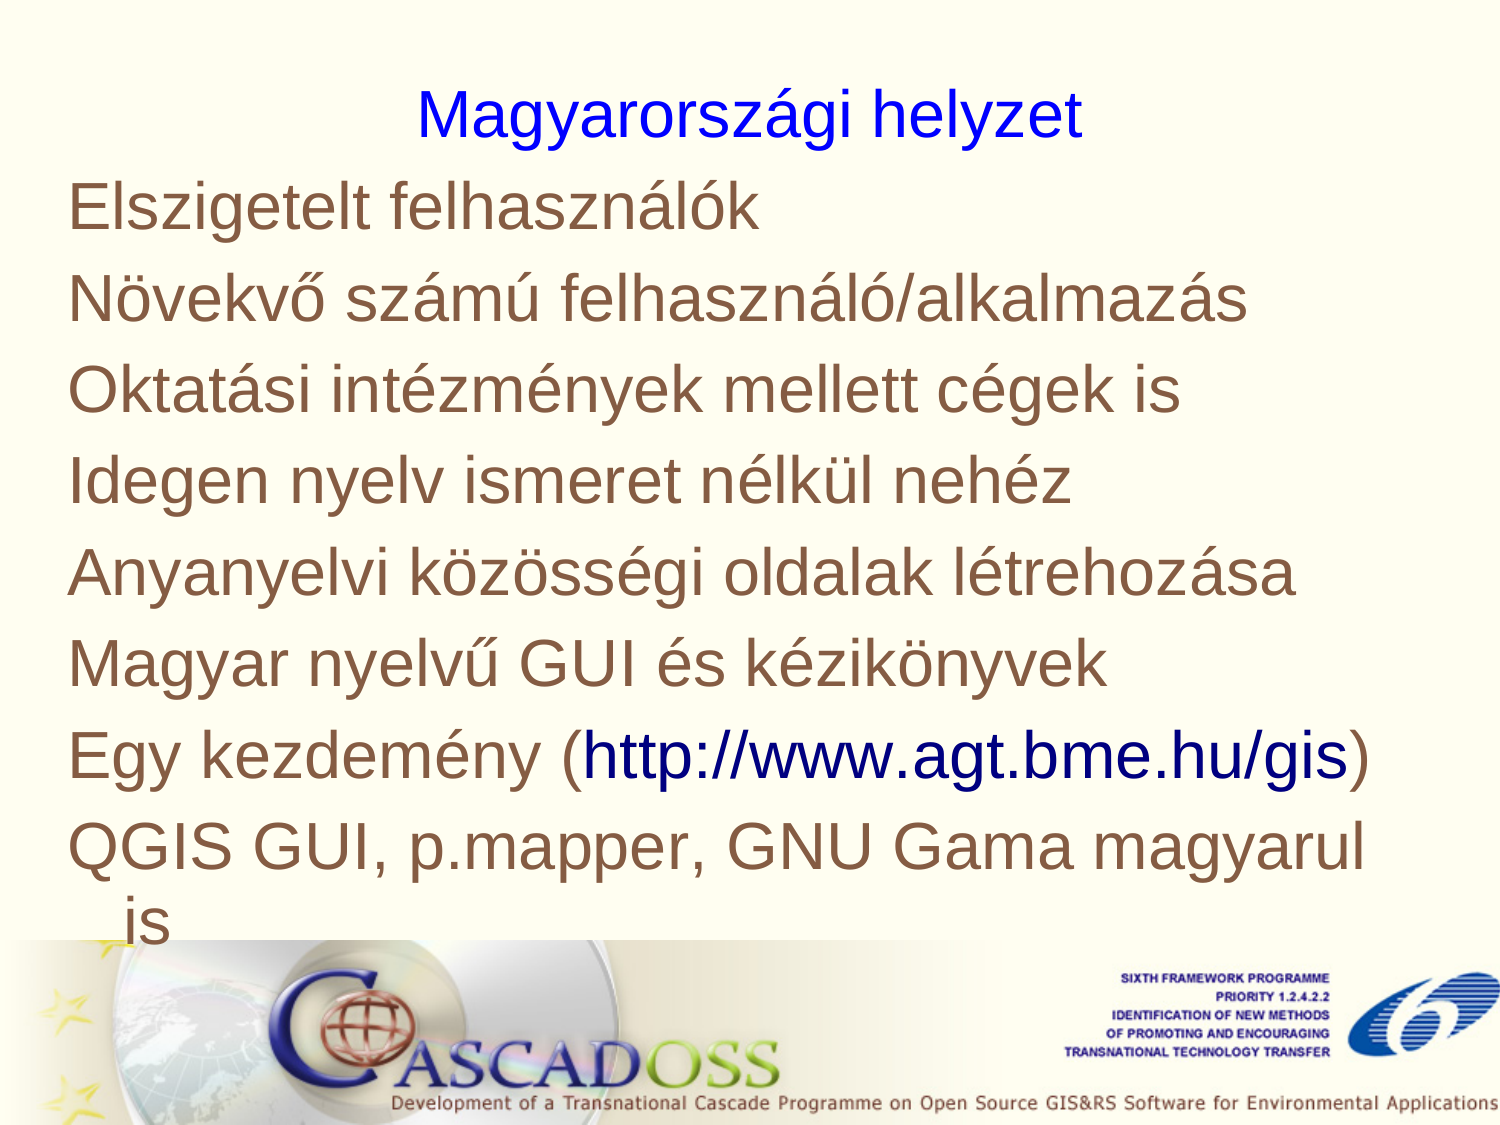

# Magyarországi helyzet
Elszigetelt felhasználók
Növekvő számú felhasználó/alkalmazás
Oktatási intézmények mellett cégek is
Idegen nyelv ismeret nélkül nehéz
Anyanyelvi közösségi oldalak létrehozása
Magyar nyelvű GUI és kézikönyvek
Egy kezdemény (http://www.agt.bme.hu/gis)
QGIS GUI, p.mapper, GNU Gama magyarul is